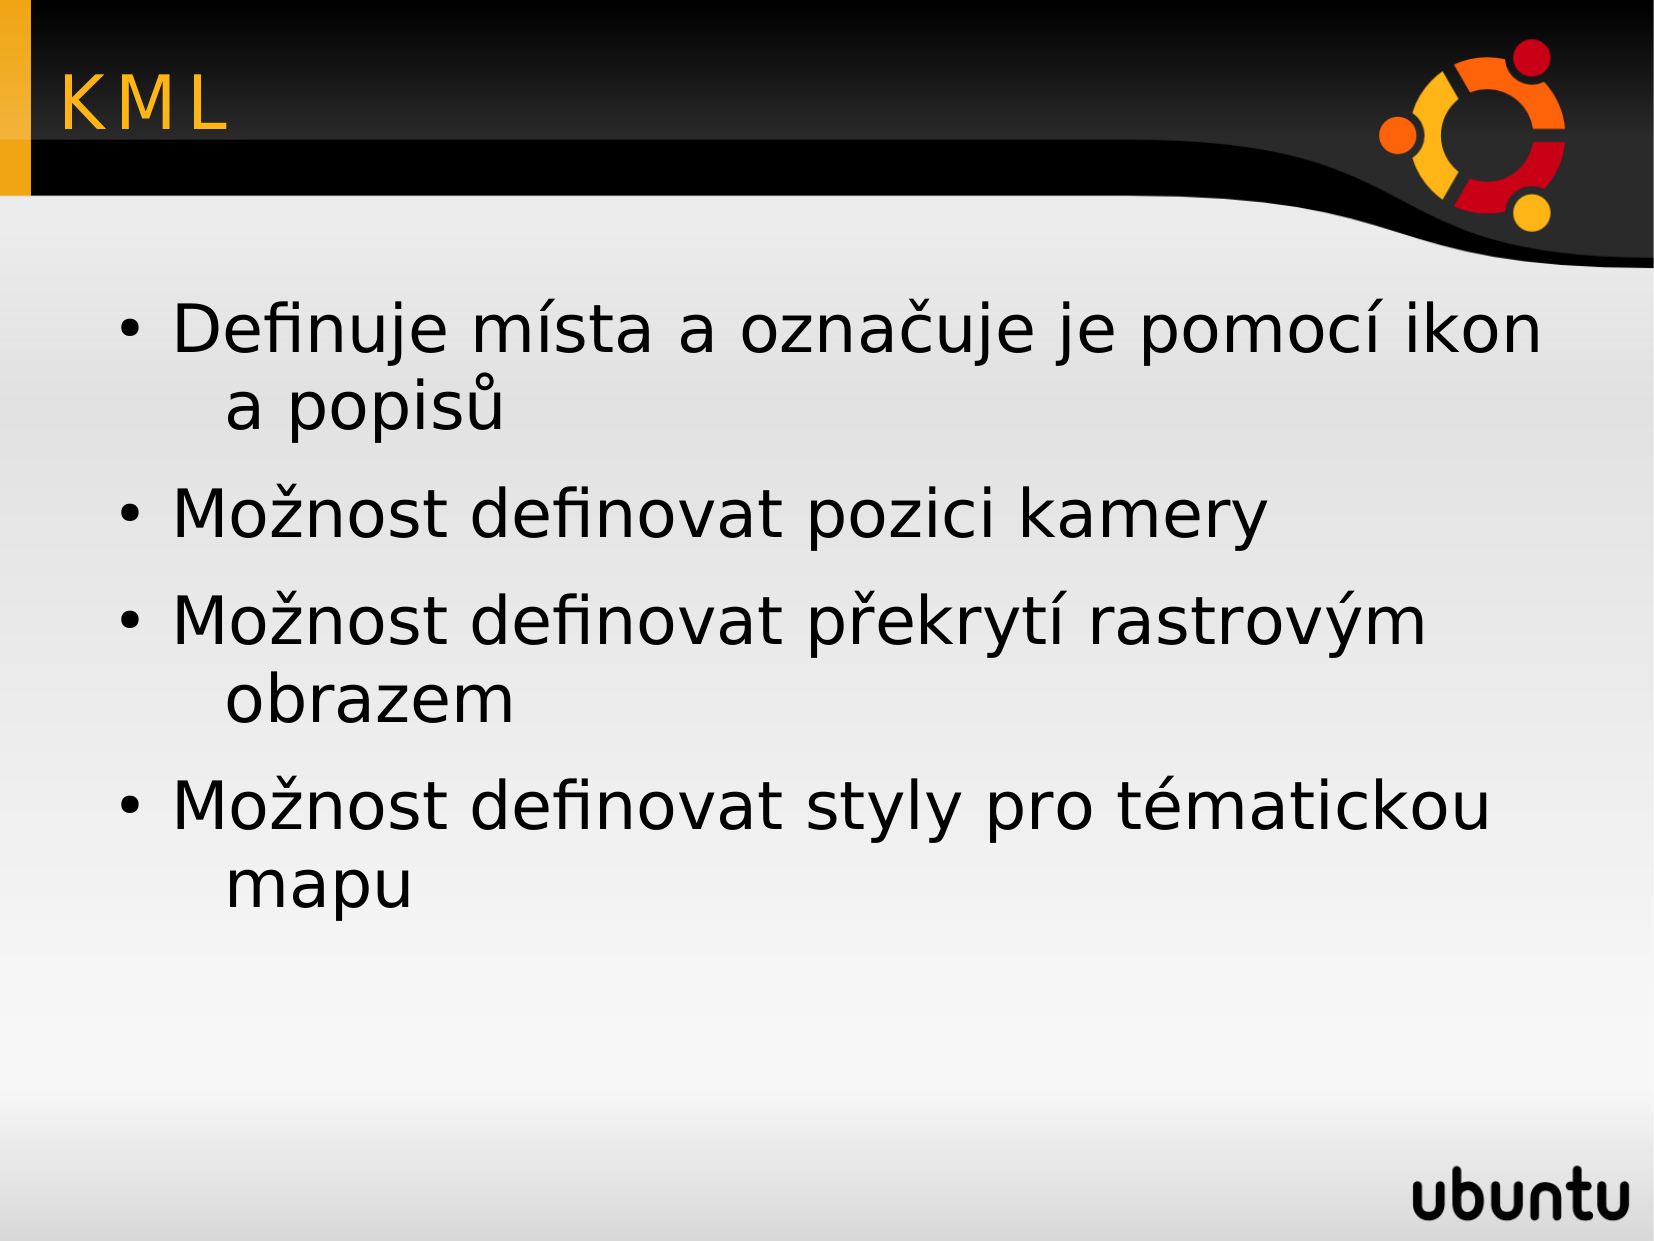

# KML
Definuje místa a označuje je pomocí ikon a popisů
Možnost definovat pozici kamery
Možnost definovat překrytí rastrovým obrazem
Možnost definovat styly pro tématickou mapu